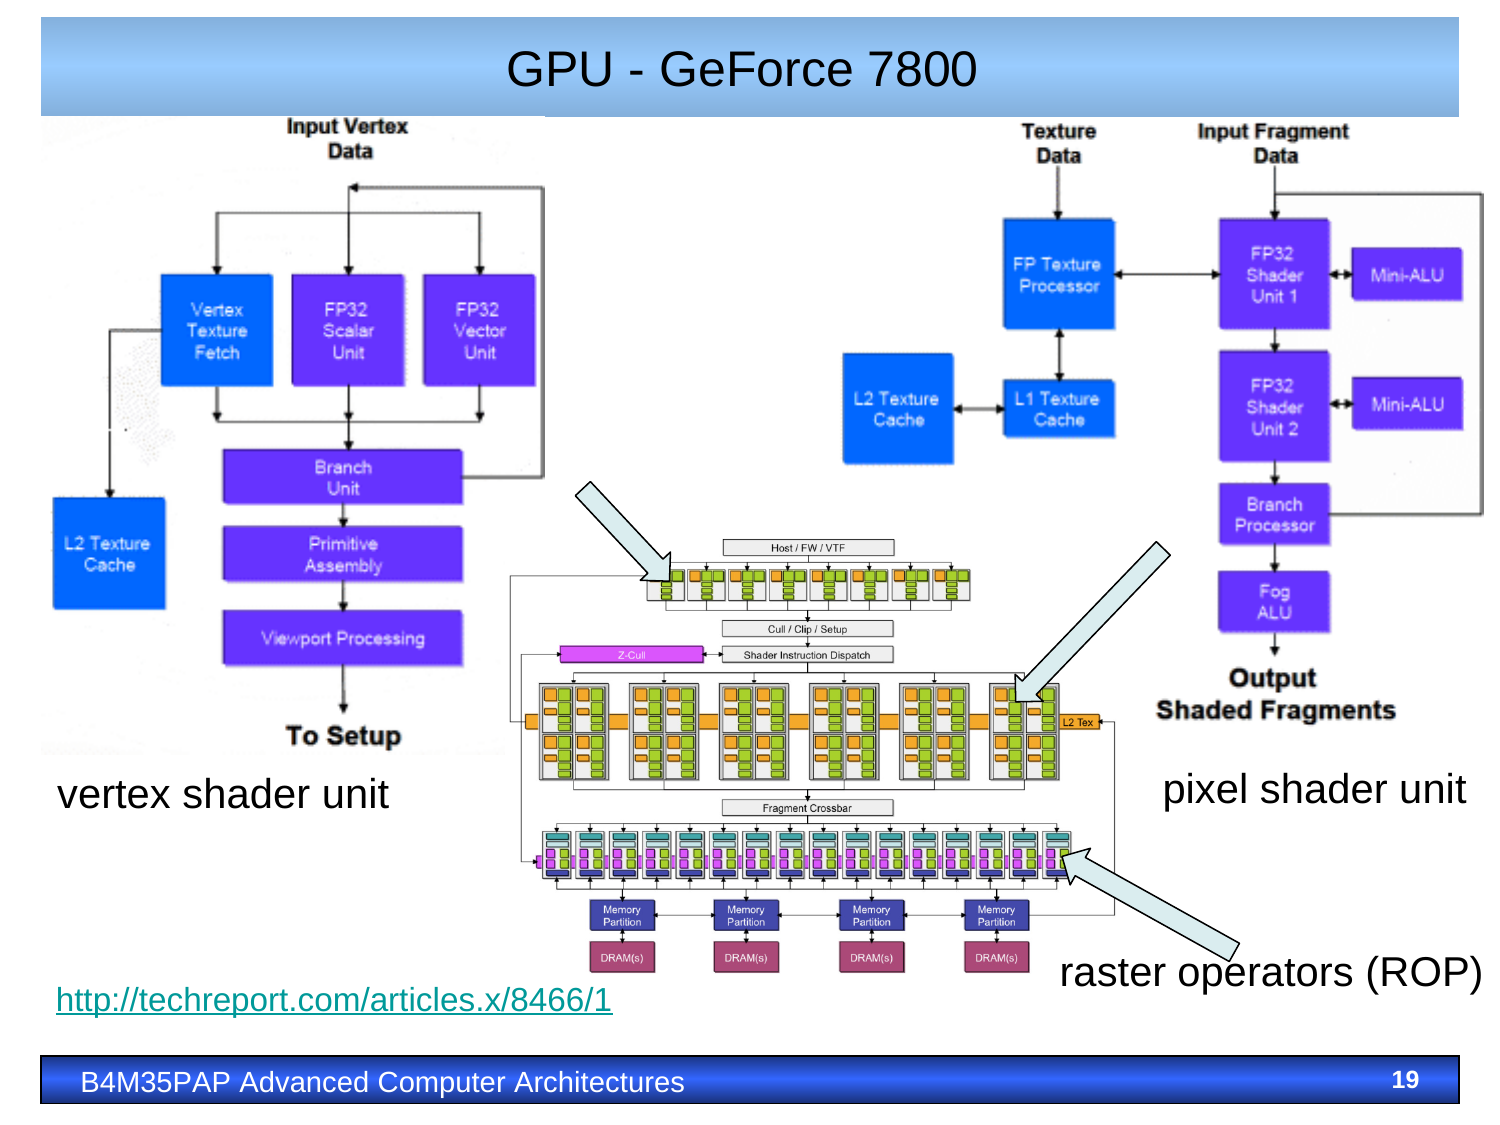

# GPU - GeForce 7800
pixel shader unit
vertex shader unit
raster operators (ROP)
http://techreport.com/articles.x/8466/1